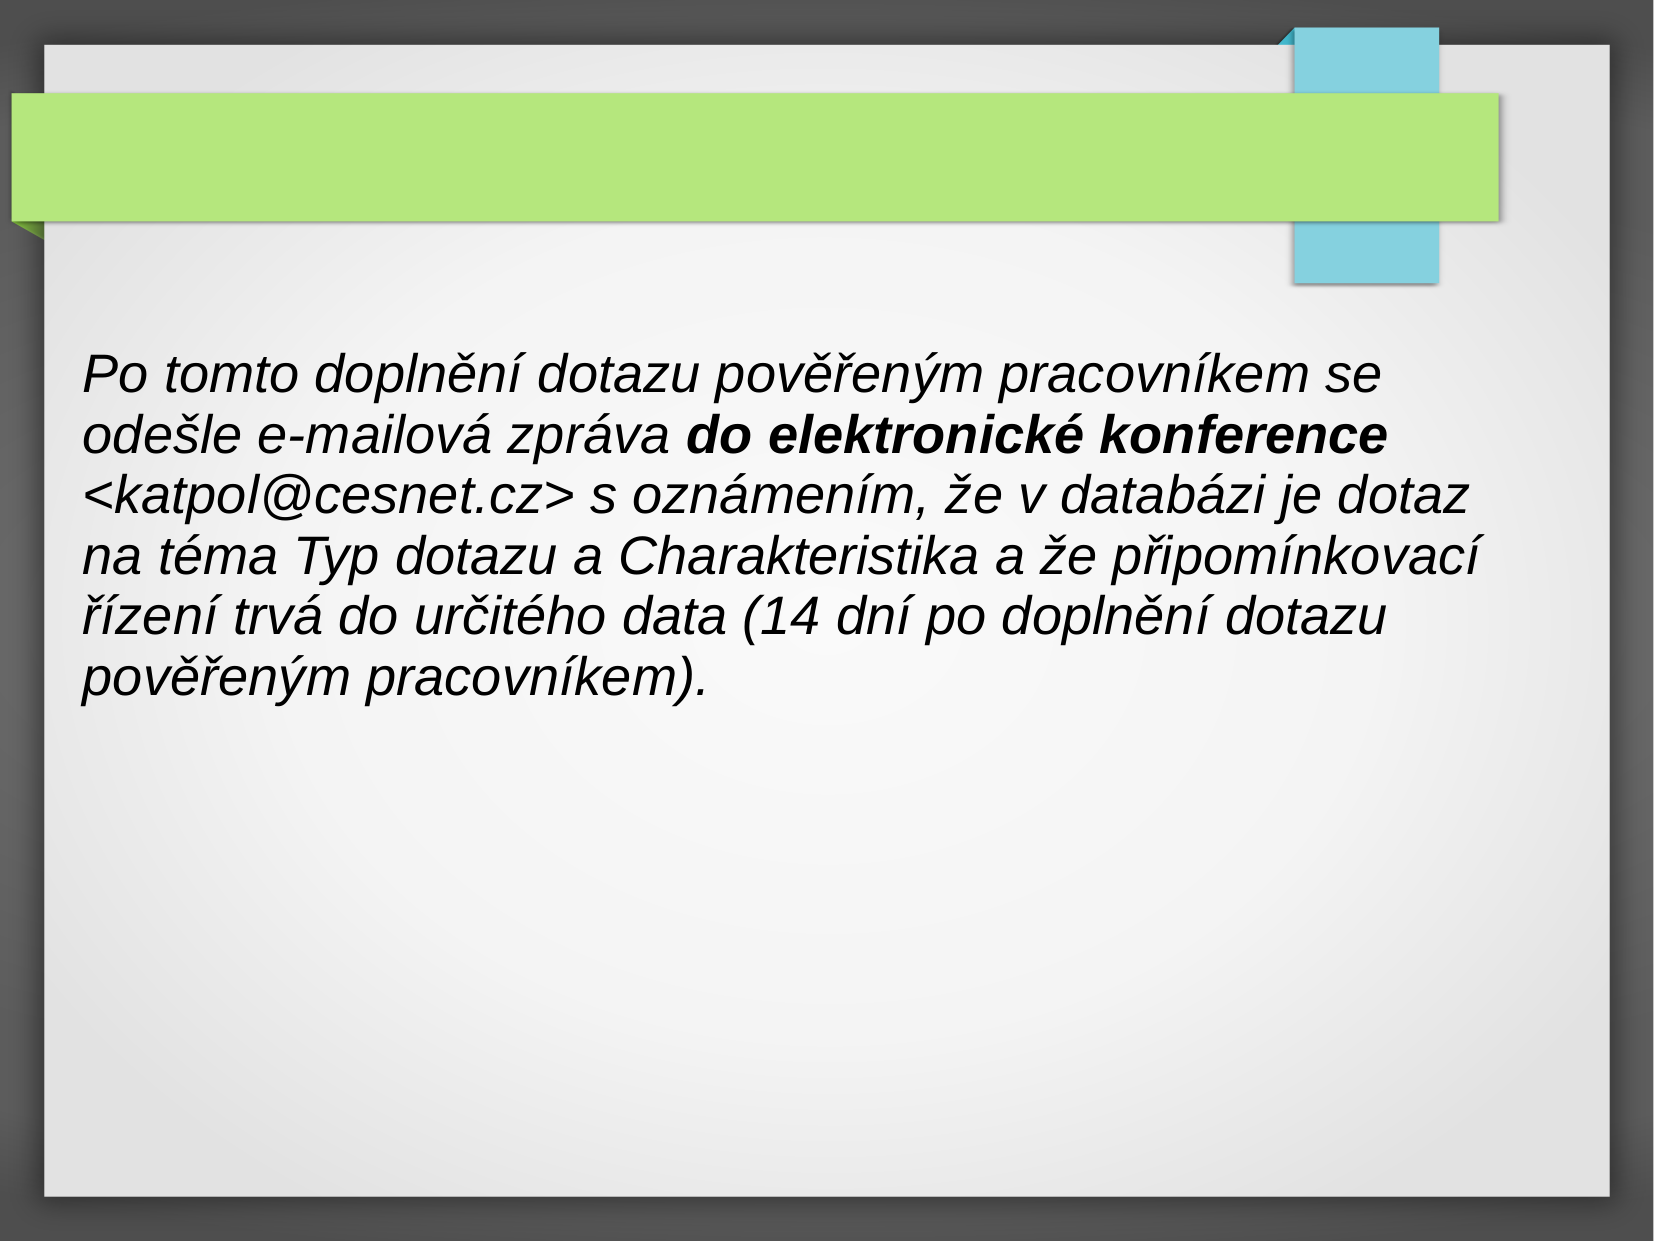

#
Po tomto doplnění dotazu pověřeným pracovníkem se odešle e-mailová zpráva do elektronické konference <katpol@cesnet.cz> s oznámením, že v databázi je dotaz na téma Typ dotazu a Charakteristika a že připomínkovací řízení trvá do určitého data (14 dní po doplnění dotazu pověřeným pracovníkem).